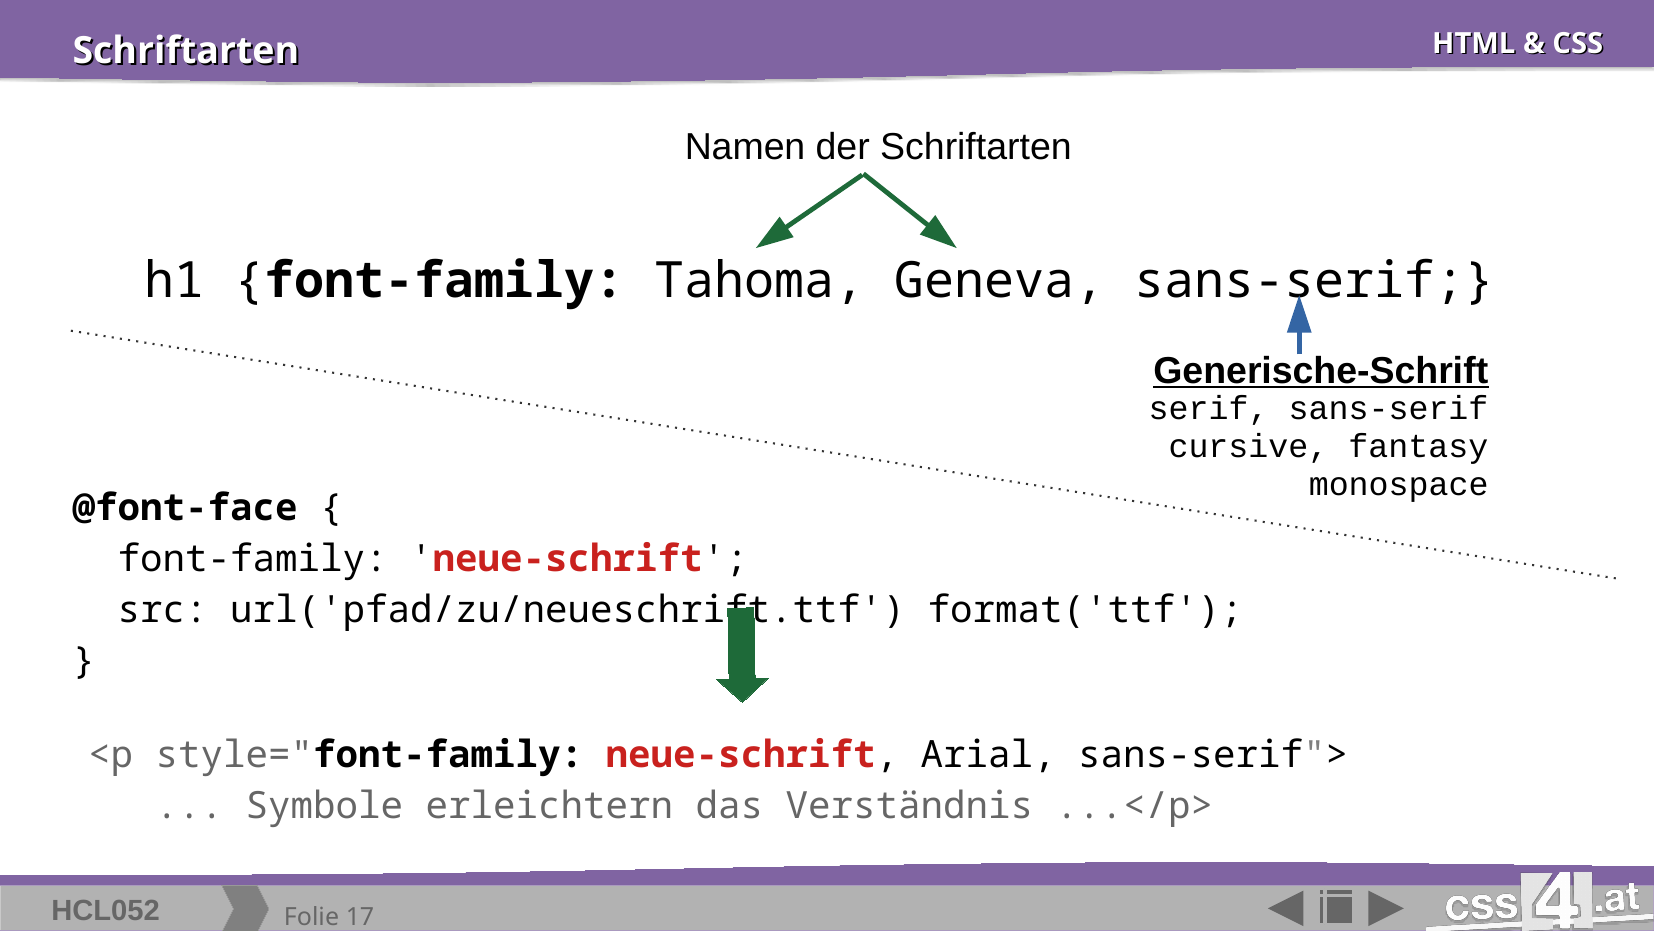

HTML & CSS
Schriftarten
Namen der Schriftarten
h1 {font-family: Tahoma, Geneva, sans-serif;}
Generische-Schrift
serif, sans-serif
cursive, fantasy
monospace
@font-face {
 font-family: 'neue-schrift';
 src: url('pfad/zu/neueschrift.ttf') format('ttf');
}
<p style="font-family: neue-schrift, Arial, sans-serif">
 ... Symbole erleichtern das Verständnis ...</p>
HCL052
Folie